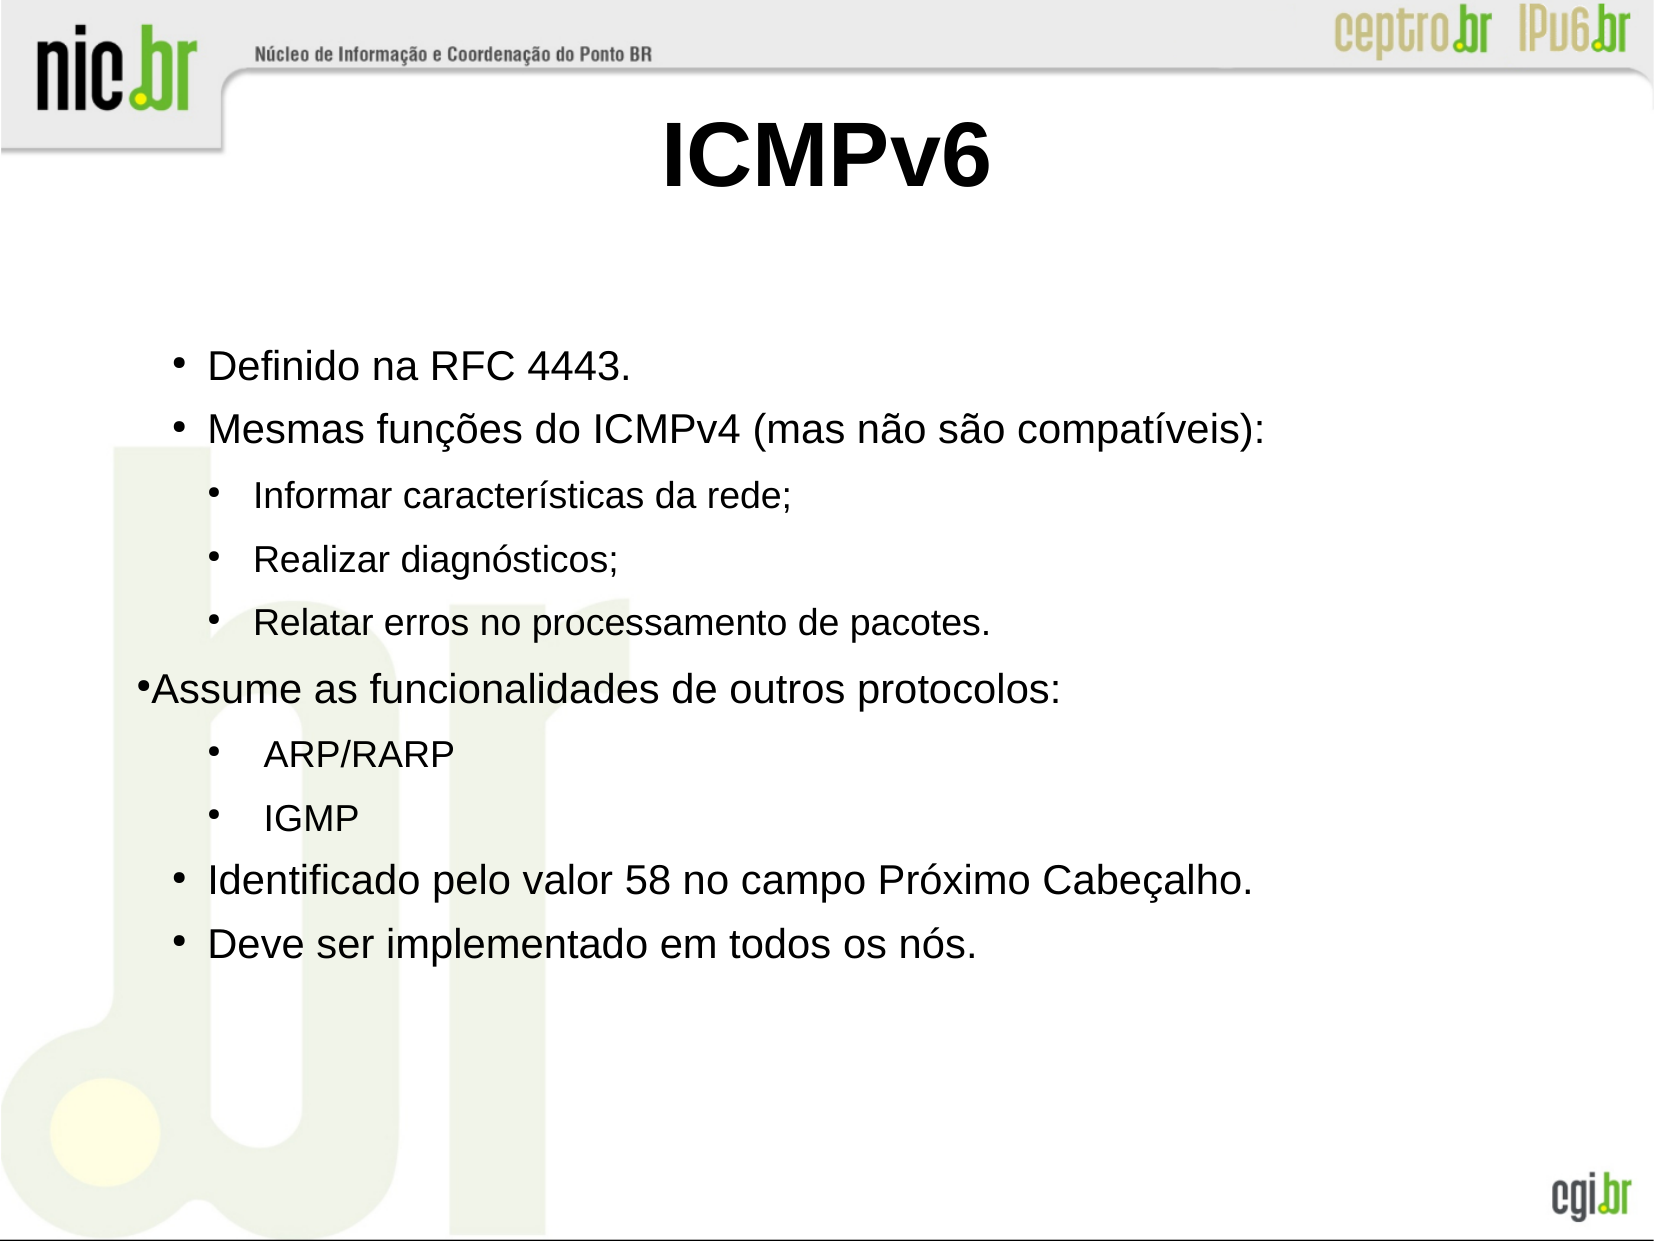

ICMPv6
Definido na RFC 4443.
Mesmas funções do ICMPv4 (mas não são compatíveis):
 Informar características da rede;
 Realizar diagnósticos;
 Relatar erros no processamento de pacotes.
Assume as funcionalidades de outros protocolos:
 ARP/RARP
 IGMP
Identificado pelo valor 58 no campo Próximo Cabeçalho.
Deve ser implementado em todos os nós.